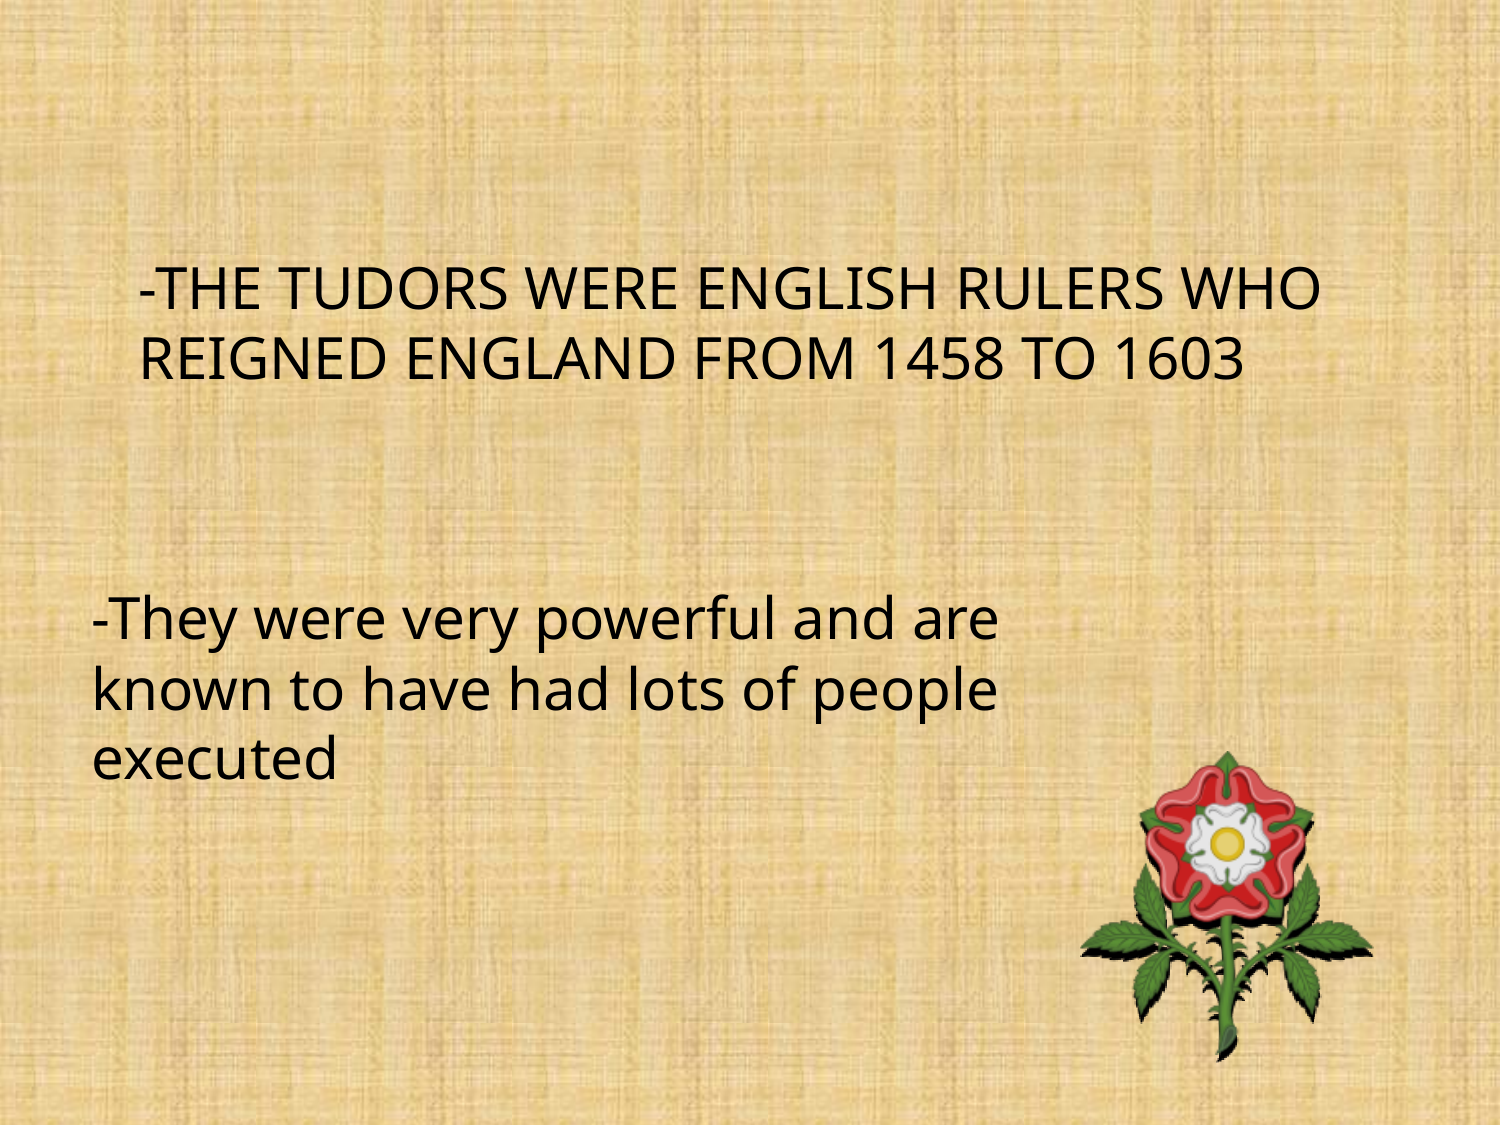

-THE TUDORS WERE ENGLISH RULERS WHO REIGNED ENGLAND FROM 1458 TO 1603
-They were very powerful and are known to have had lots of people executed